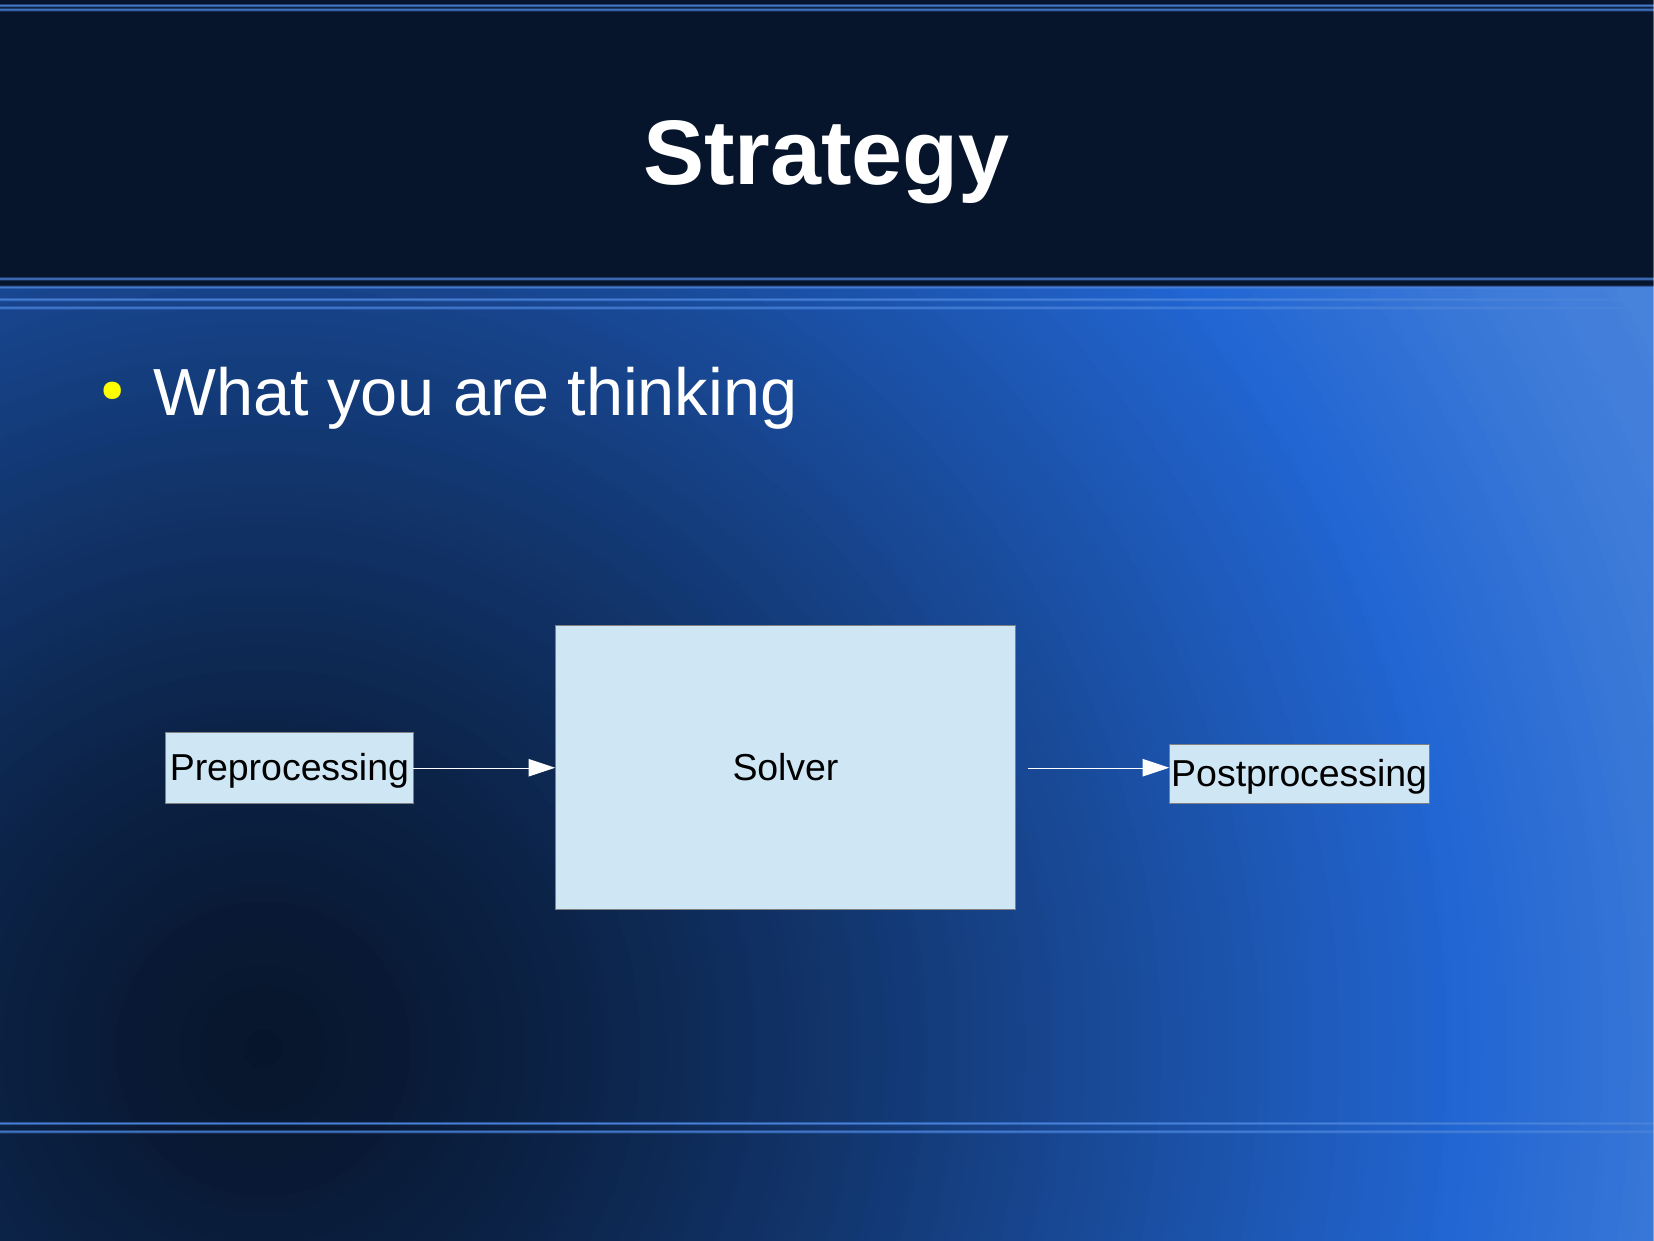

# Strategy
What you are thinking
Solver
Preprocessing
Postprocessing